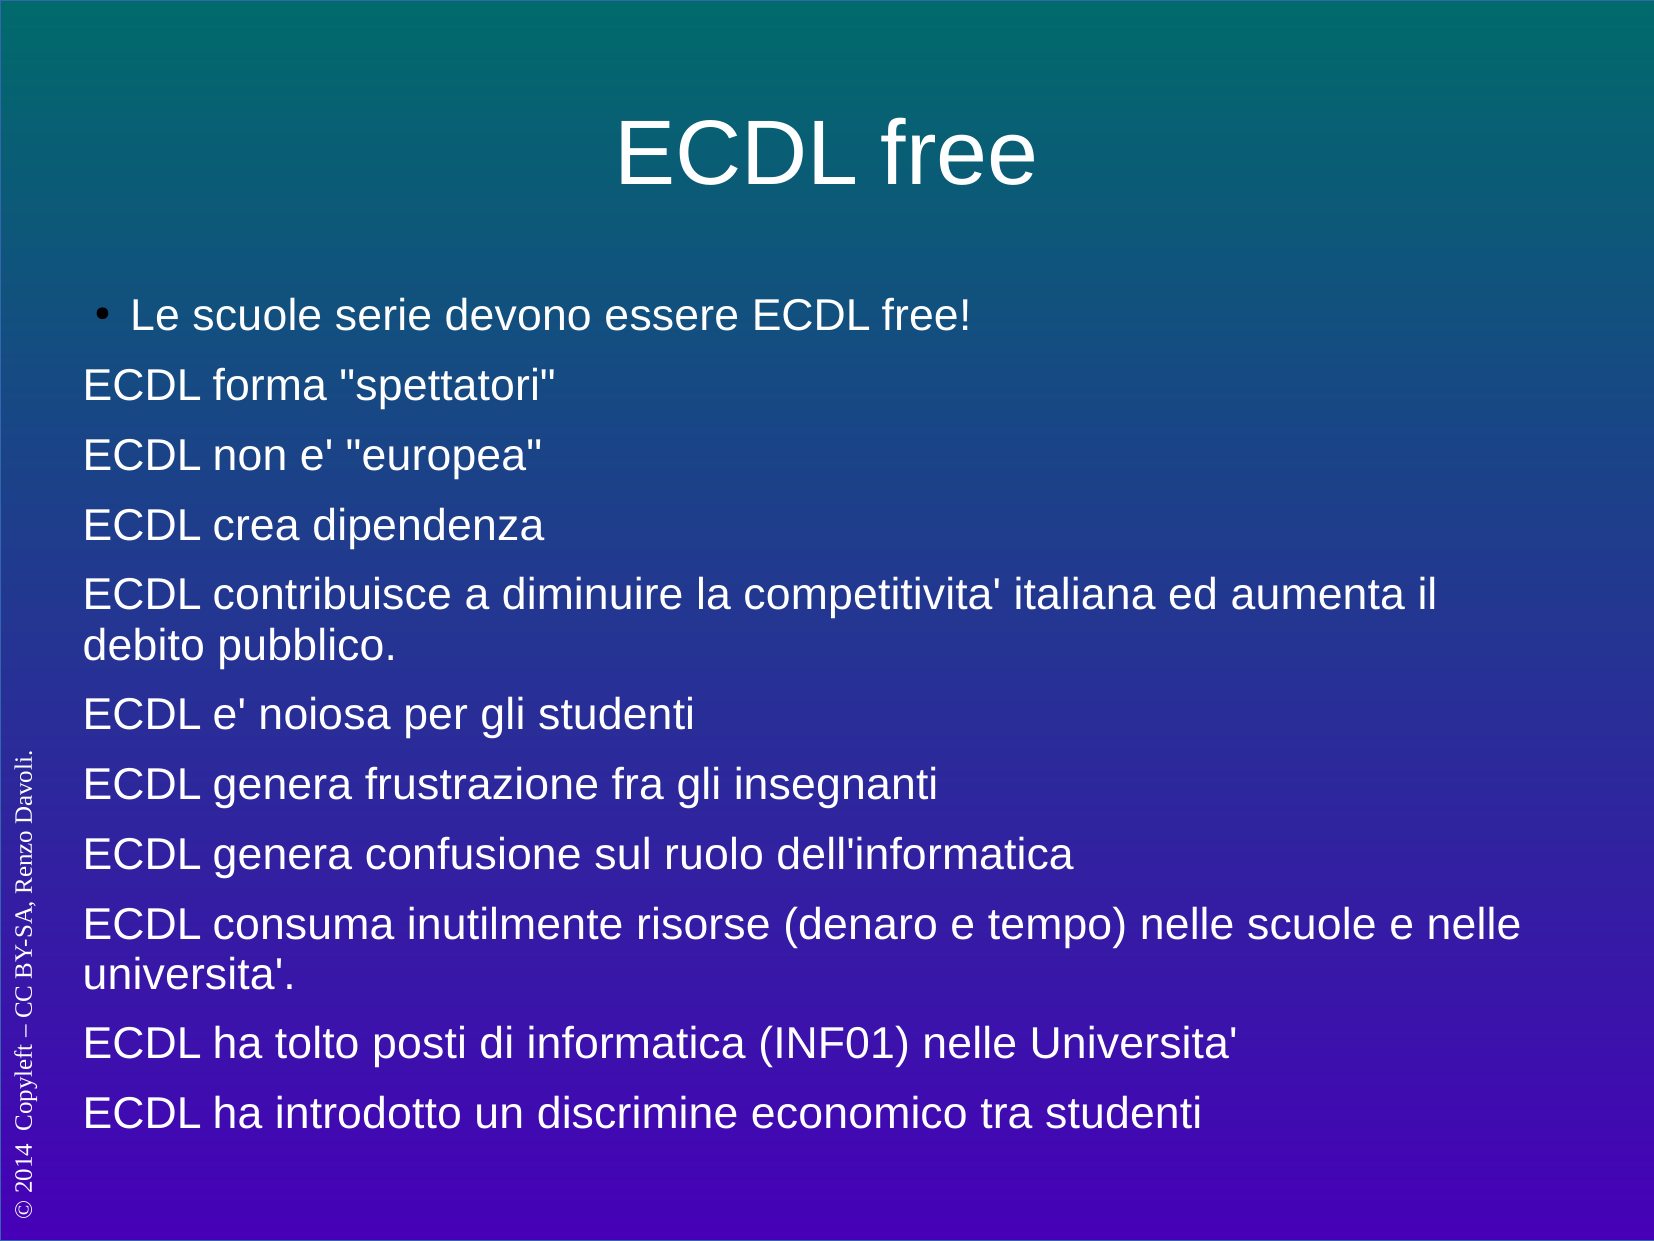

# ECDL free
Le scuole serie devono essere ECDL free!
ECDL forma "spettatori"
ECDL non e' "europea"
ECDL crea dipendenza
ECDL contribuisce a diminuire la competitivita' italiana ed aumenta il debito pubblico.
ECDL e' noiosa per gli studenti
ECDL genera frustrazione fra gli insegnanti
ECDL genera confusione sul ruolo dell'informatica
ECDL consuma inutilmente risorse (denaro e tempo) nelle scuole e nelle universita'.
ECDL ha tolto posti di informatica (INF01) nelle Universita'
ECDL ha introdotto un discrimine economico tra studenti